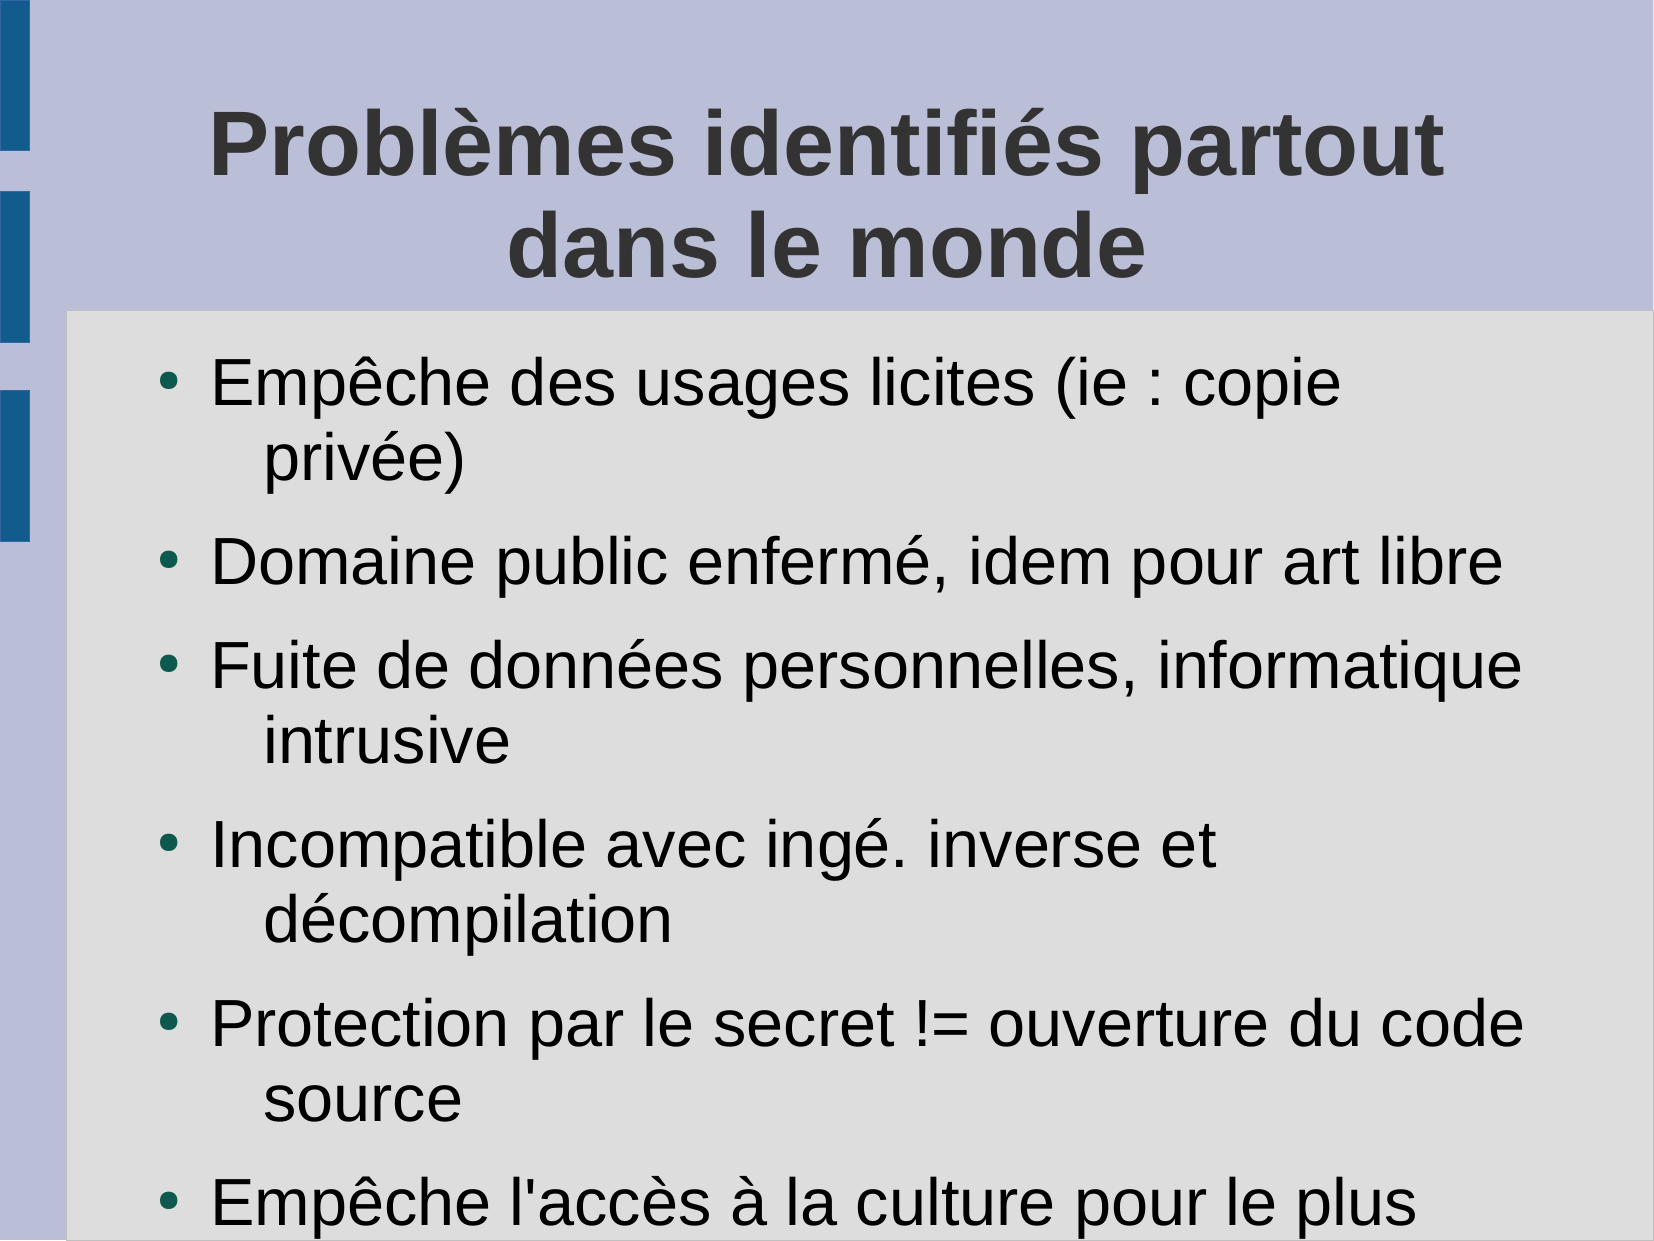

# Problèmes identifiés partout dans le monde
Empêche des usages licites (ie : copie privée)
Domaine public enfermé, idem pour art libre
Fuite de données personnelles, informatique intrusive
Incompatible avec ingé. inverse et décompilation
Protection par le secret != ouverture du code source
Empêche l'accès à la culture pour le plus grand nombre (bibliothèques, handicapés)
Menace pour la sécurité informatique (et nationale)